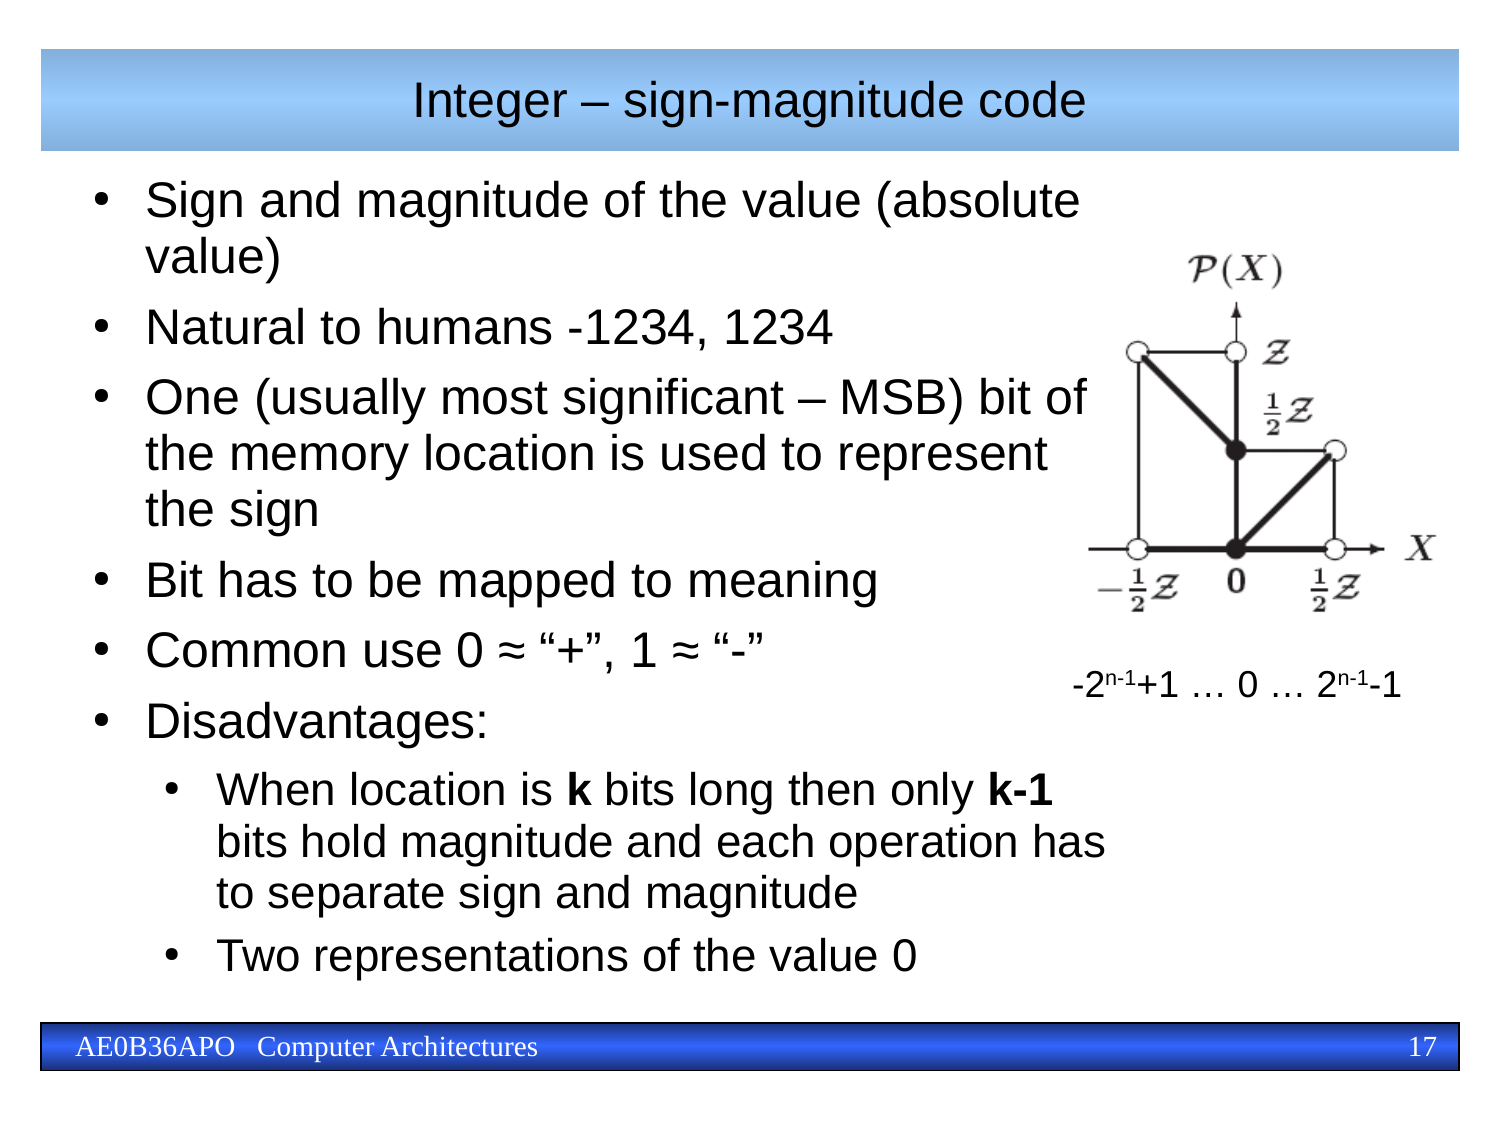

# Integer – sign-magnitude code
Sign and magnitude of the value (absolute value)
Natural to humans -1234, 1234
One (usually most significant – MSB) bit of the memory location is used to represent the sign
Bit has to be mapped to meaning
Common use 0 ≈ “+”, 1 ≈ “-”
Disadvantages:
When location is k bits long then only k-1 bits hold magnitude and each operation has to separate sign and magnitude
Two representations of the value 0
-2n-1+1 … 0 … 2n-1-1
AE0B36APO Computer Architectures
17